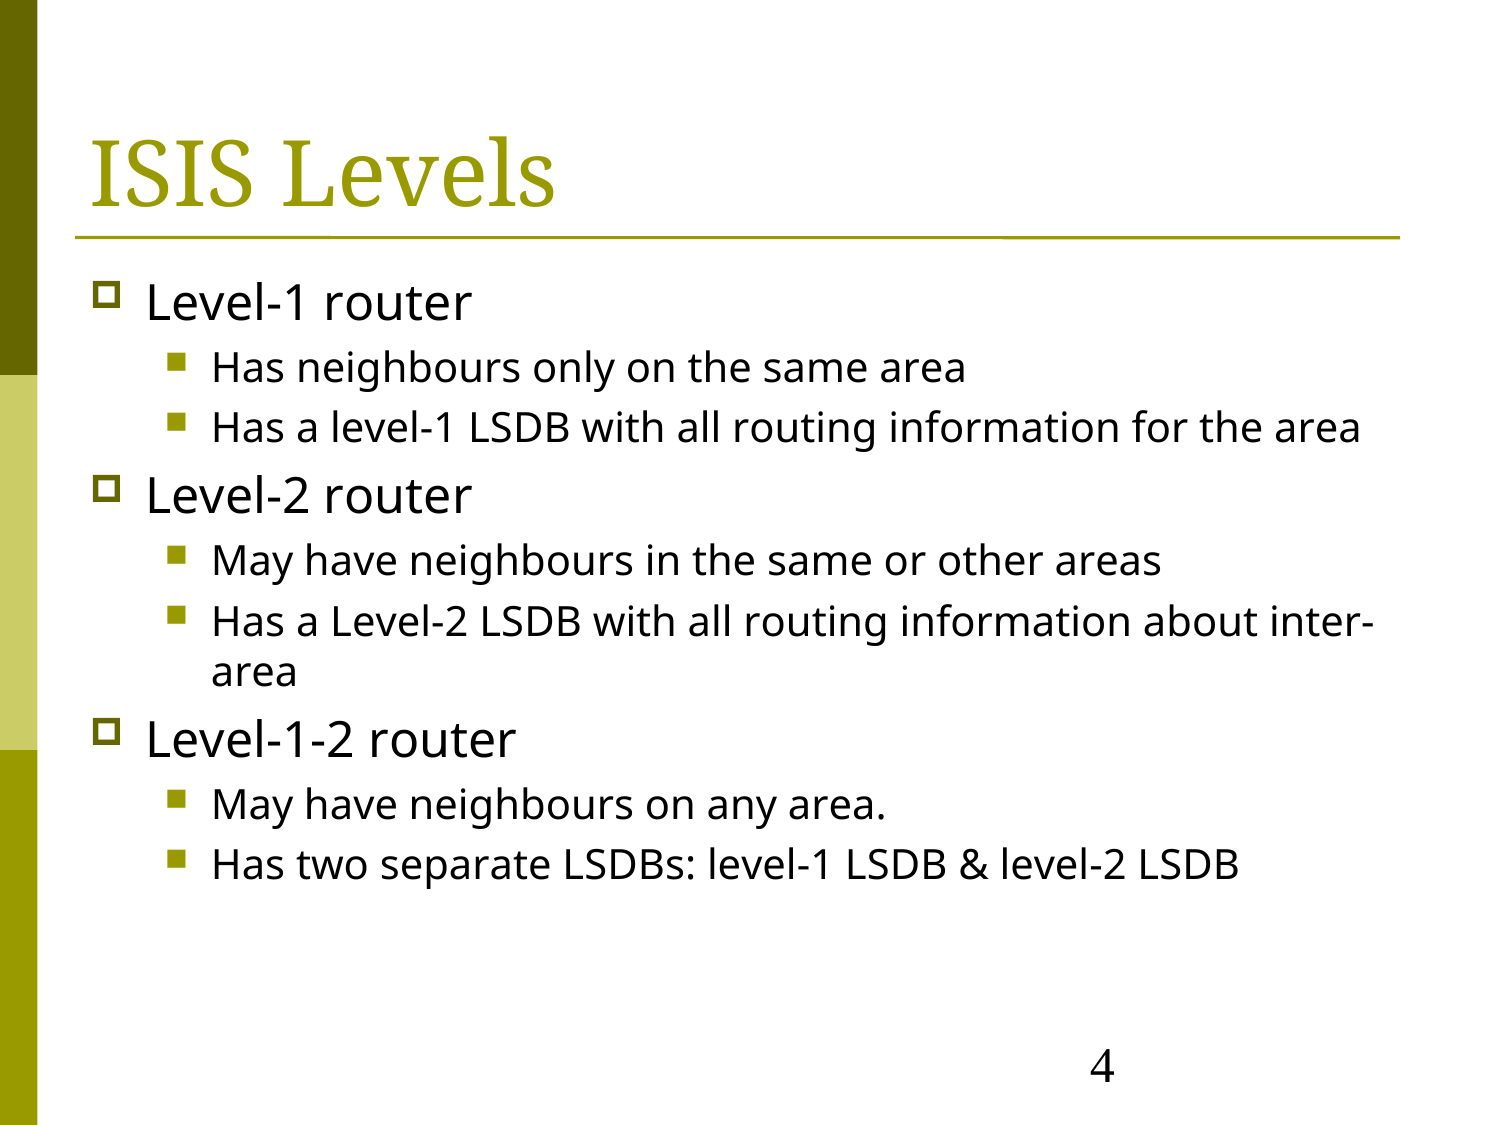

# ISIS Levels
Level-1 router
Has neighbours only on the same area
Has a level-1 LSDB with all routing information for the area
Level-2 router
May have neighbours in the same or other areas
Has a Level-2 LSDB with all routing information about inter-area
Level-1-2 router
May have neighbours on any area.
Has two separate LSDBs: level-1 LSDB & level-2 LSDB
3